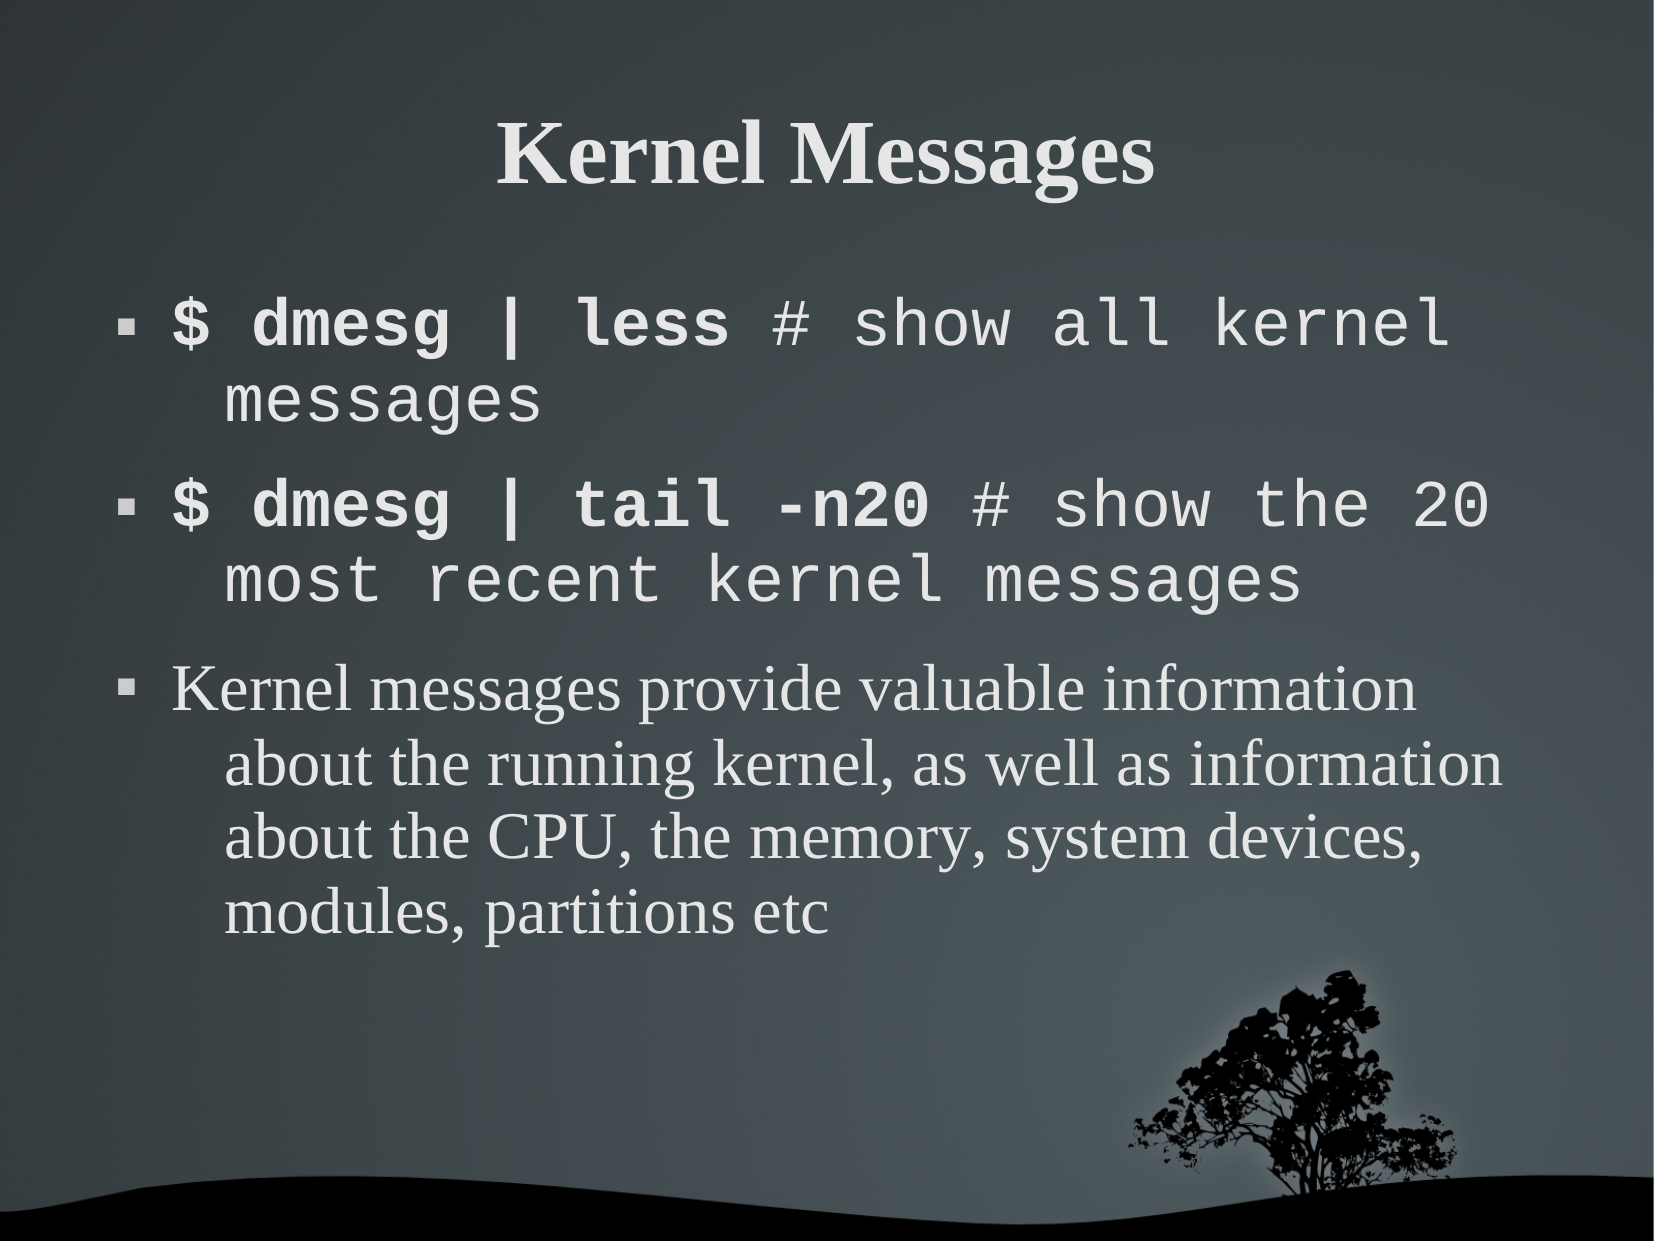

# Kernel Messages
$ dmesg | less # show all kernel messages
$ dmesg | tail -n20 # show the 20 most recent kernel messages
Kernel messages provide valuable information about the running kernel, as well as information about the CPU, the memory, system devices, modules, partitions etc